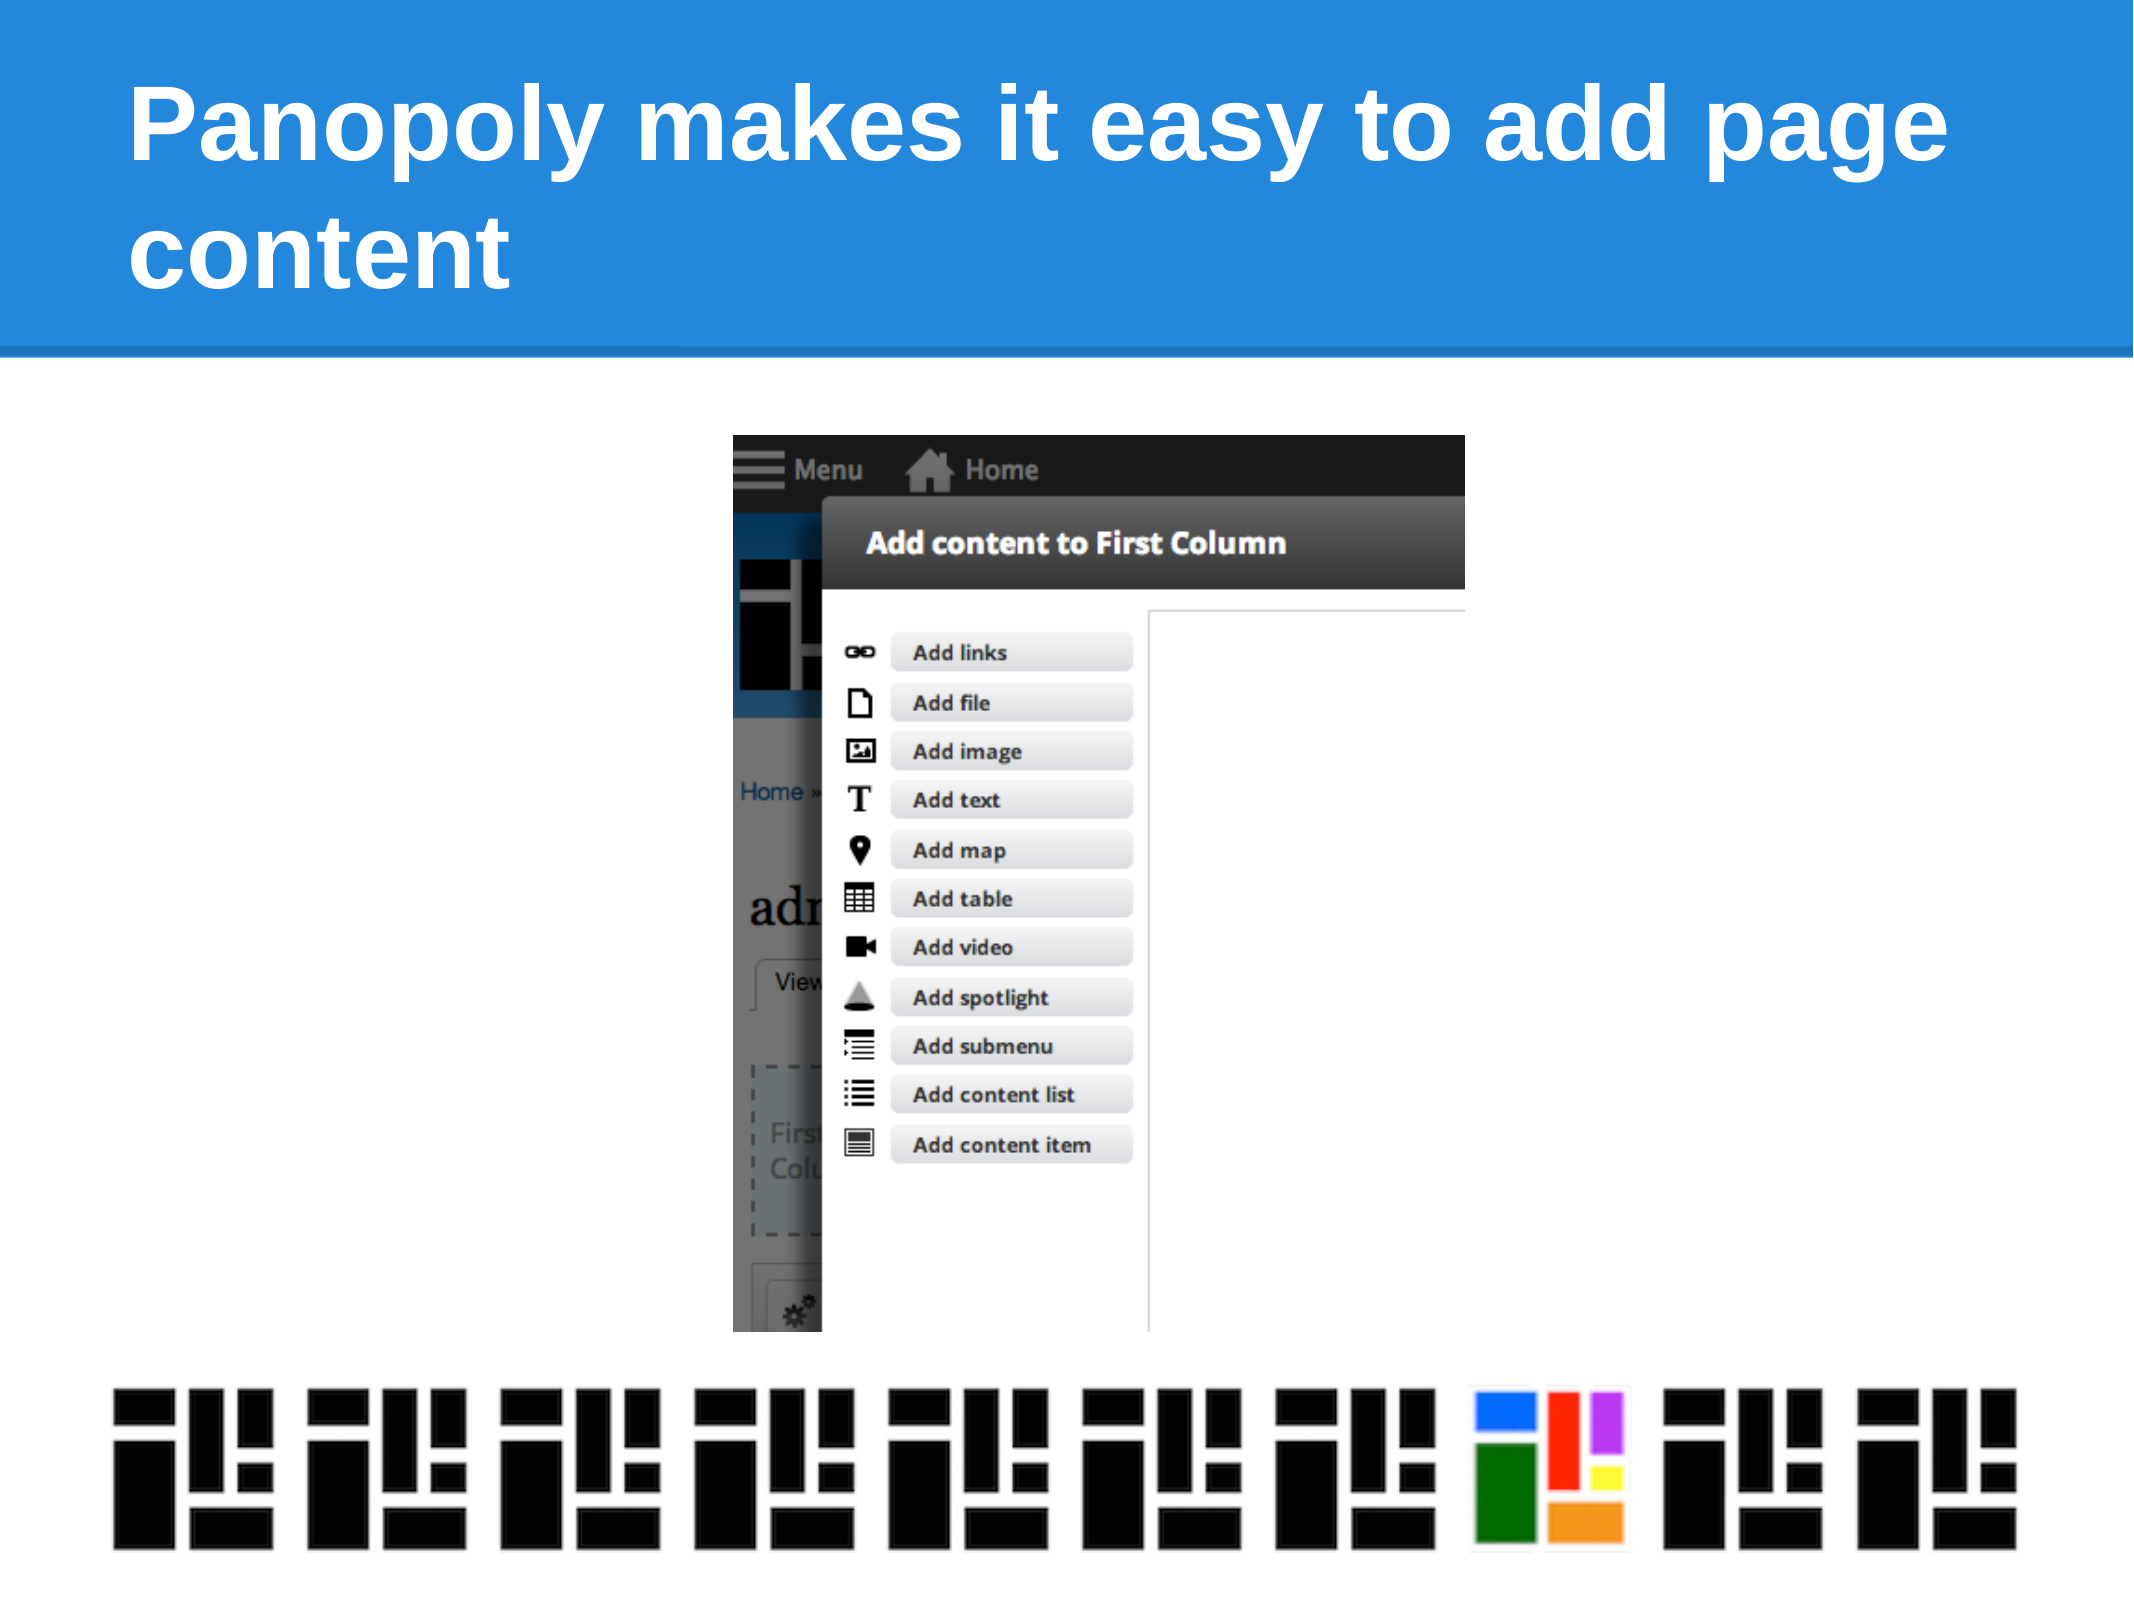

# Panopoly makes it easy to add page content